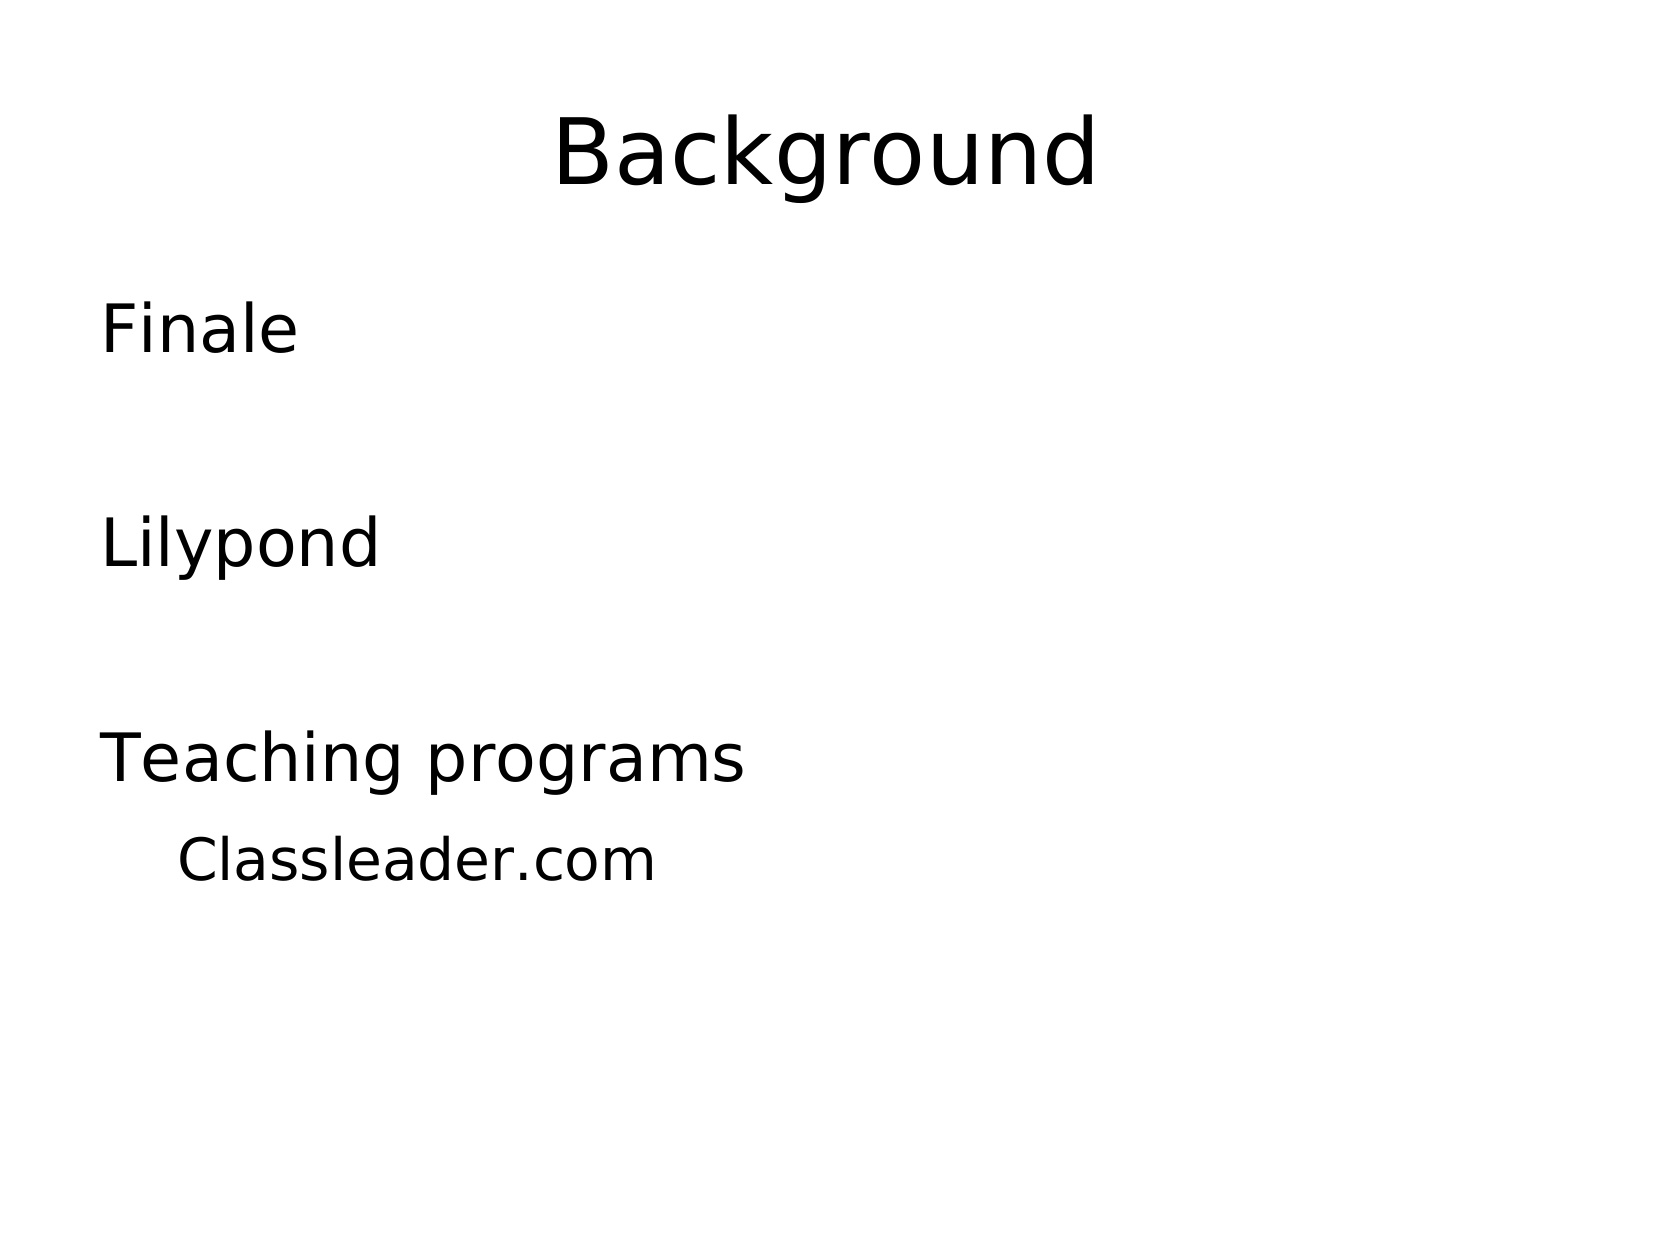

# Background
Finale
Lilypond
Teaching programs
Classleader.com